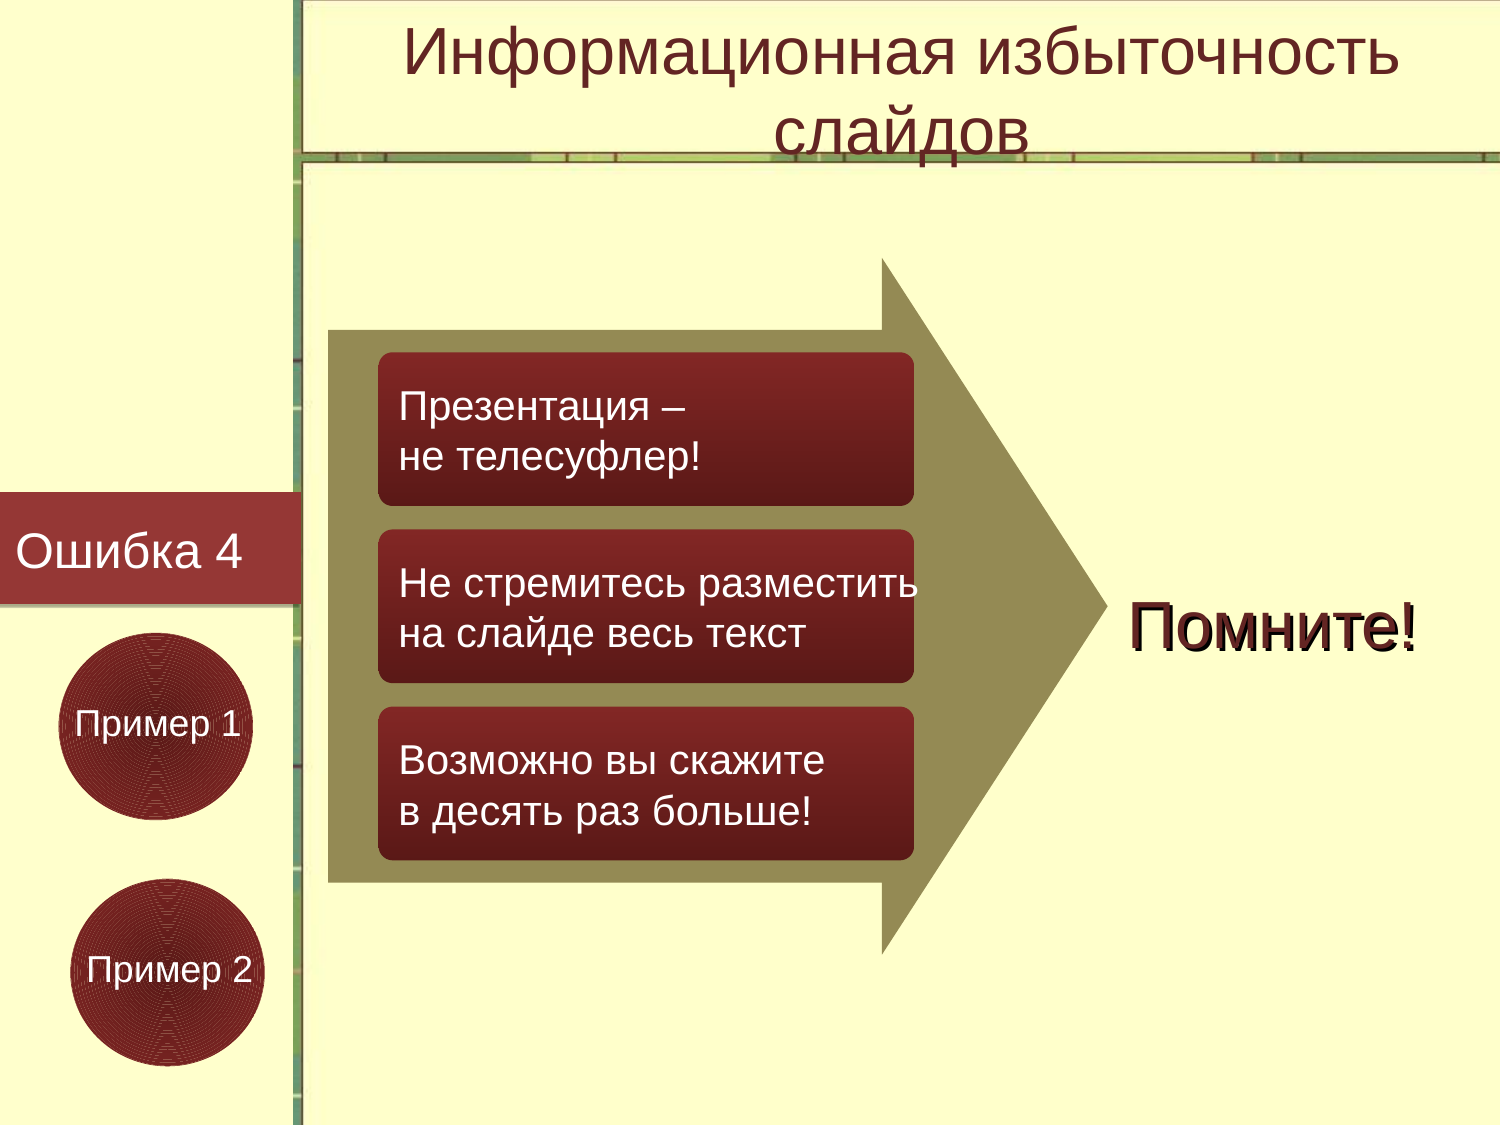

Информационная избыточность слайдов
Презентация –
не телесуфлер!
Не стремитесь разместить
на слайде весь текст
Возможно вы скажите
в десять раз больше!
Ошибка 4
Помните!
Пример 1
Пример 2